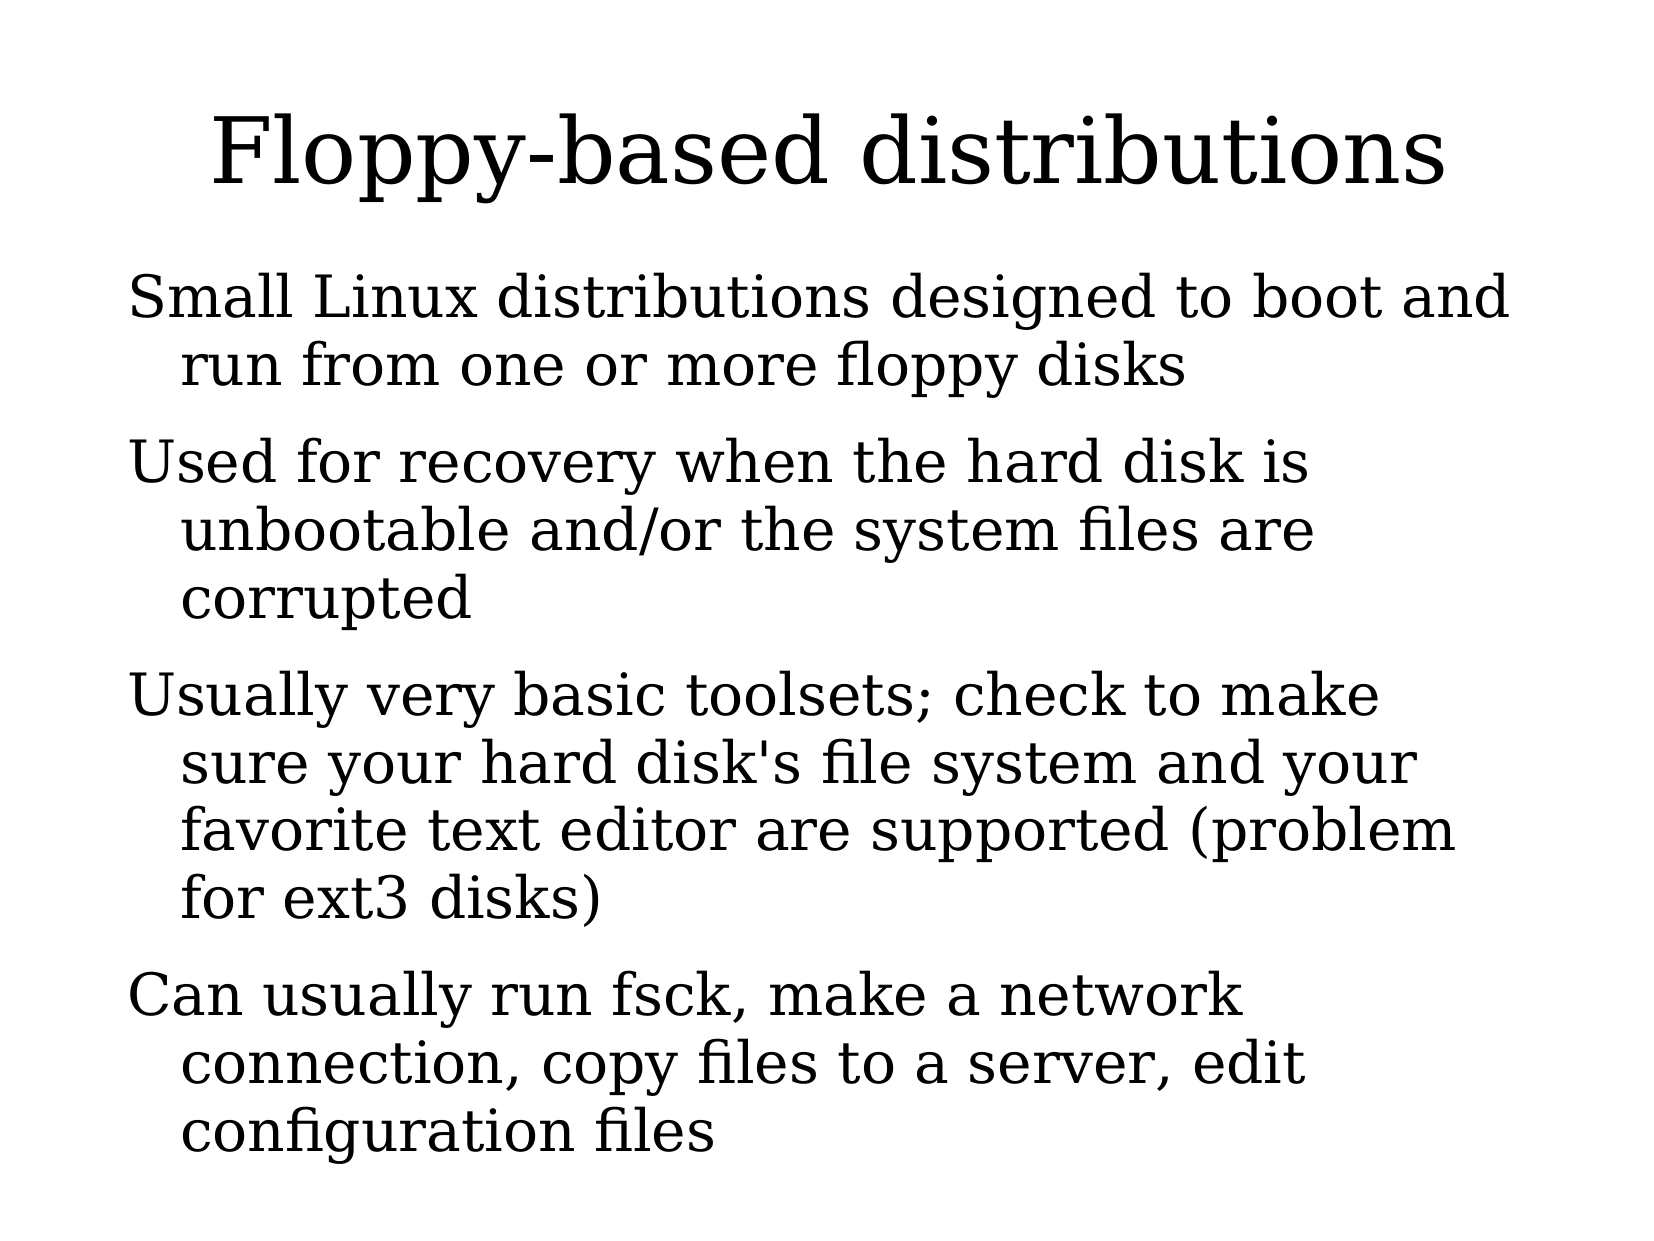

# Floppy-based distributions
Small Linux distributions designed to boot and run from one or more floppy disks
Used for recovery when the hard disk is unbootable and/or the system files are corrupted
Usually very basic toolsets; check to make sure your hard disk's file system and your favorite text editor are supported (problem for ext3 disks)
Can usually run fsck, make a network connection, copy files to a server, edit configuration files